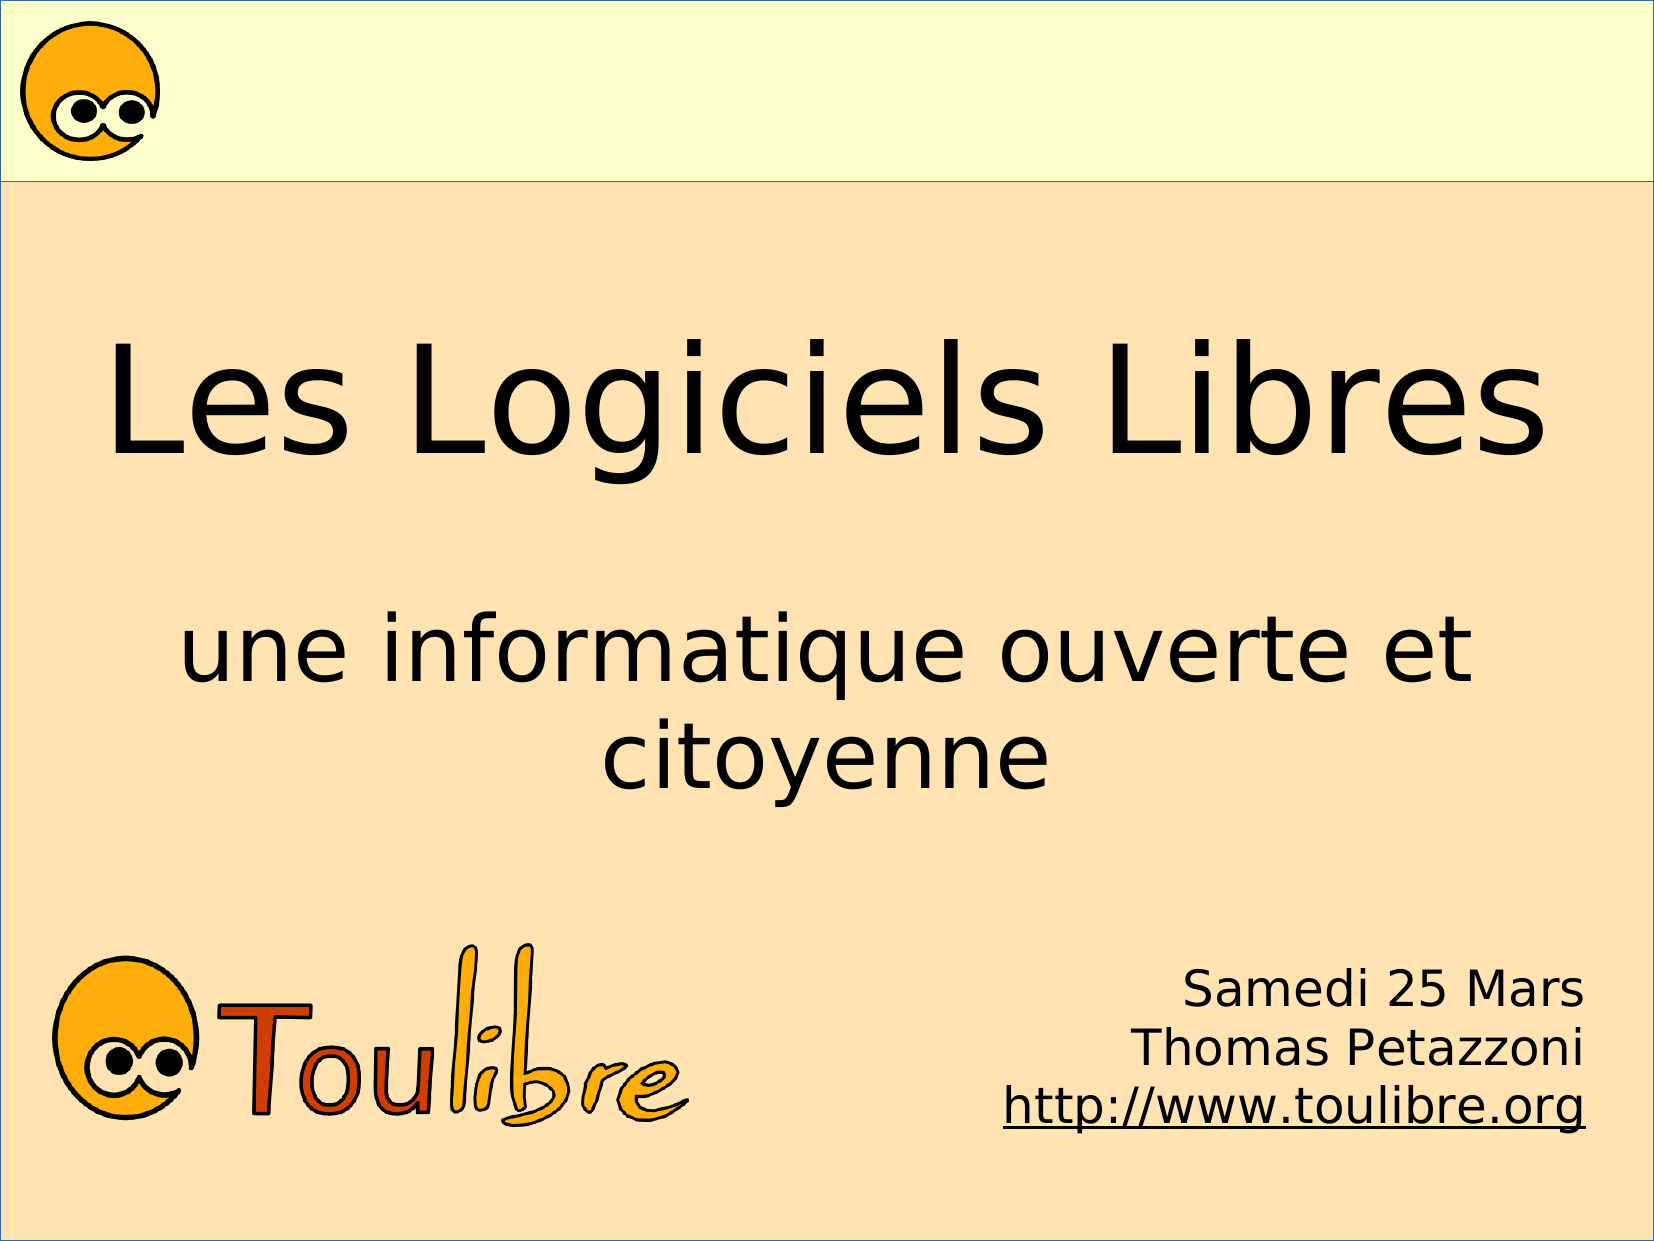

Les Logiciels Libres
une informatique ouverte et citoyenne
Samedi 25 Mars
Thomas Petazzoni
http://www.toulibre.org